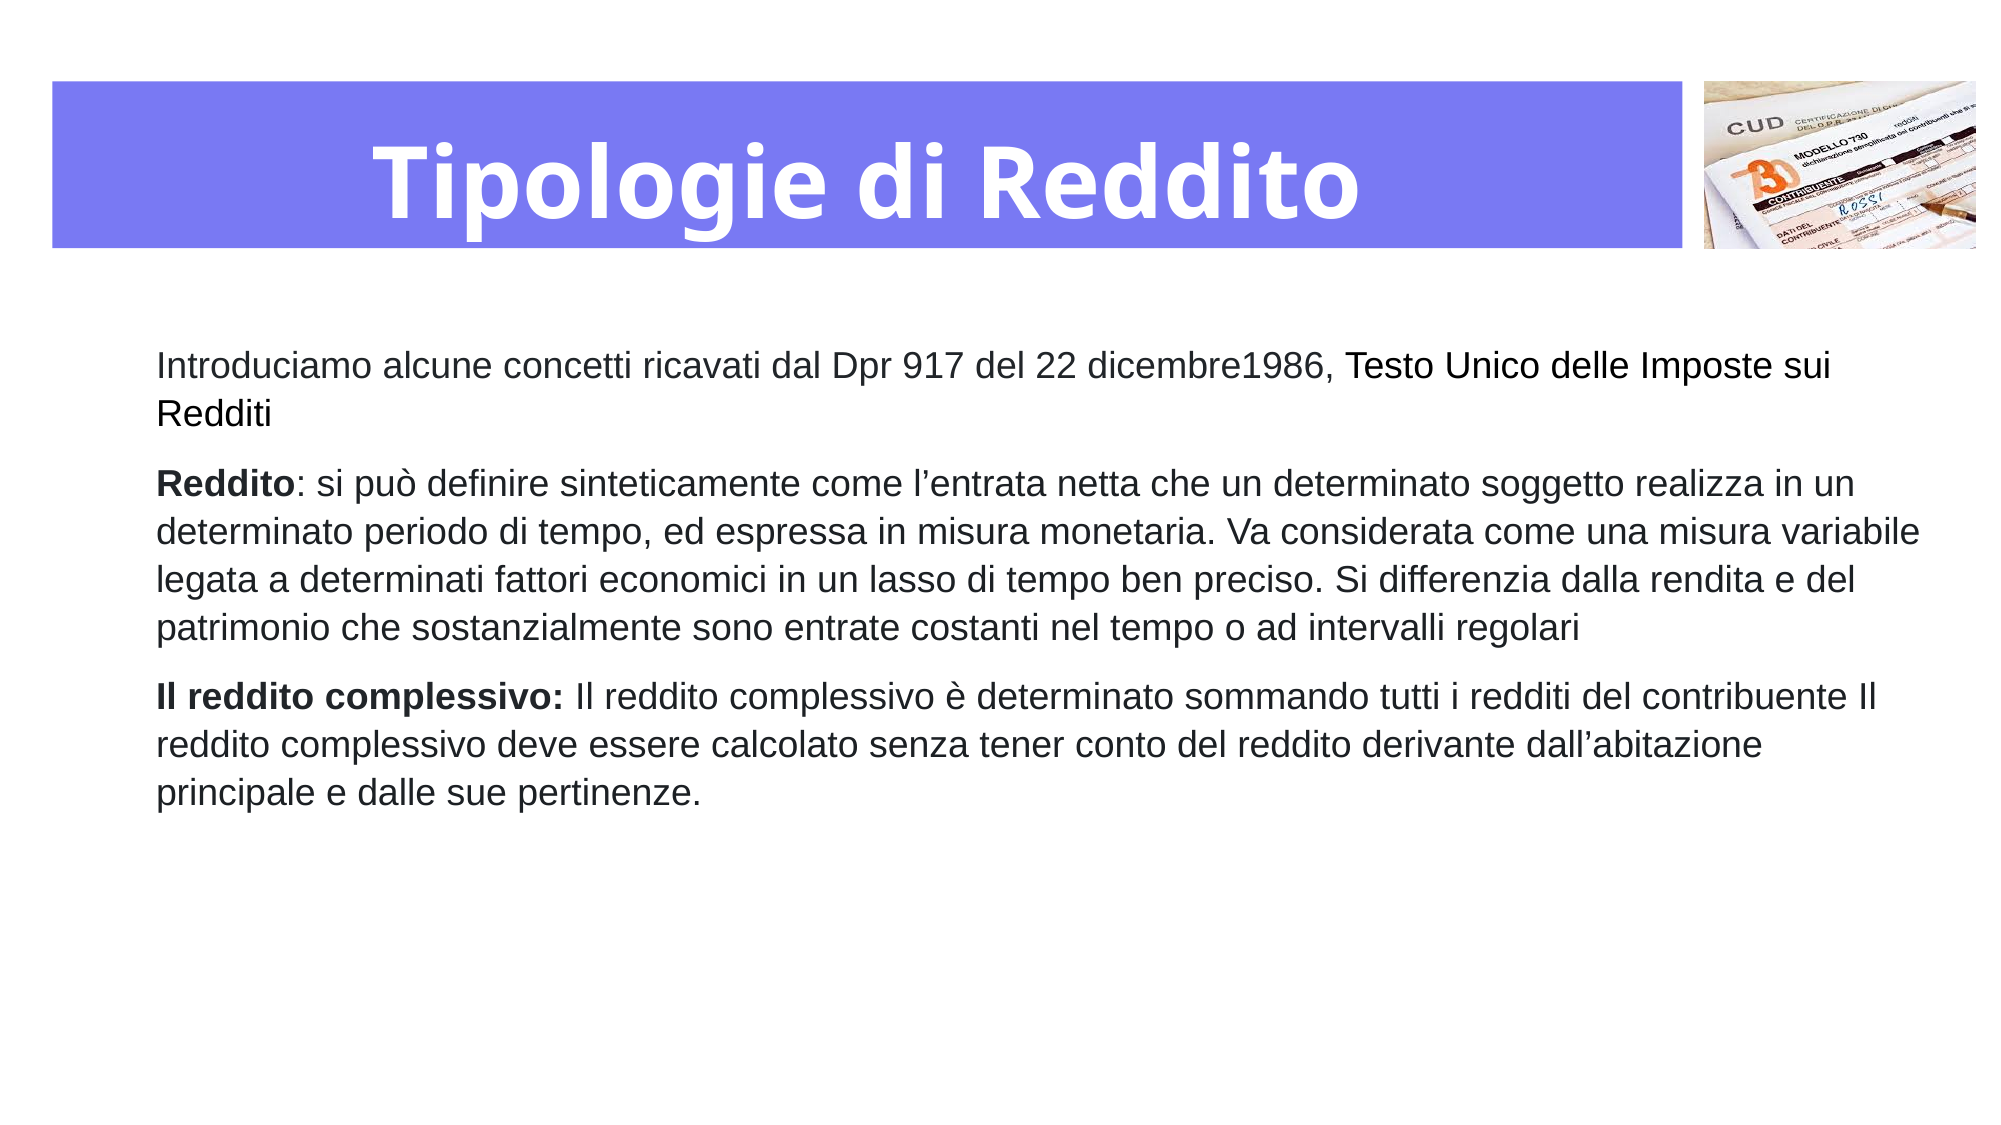

Tipologie di Reddito
# Introduciamo alcune concetti ricavati dal Dpr 917 del 22 dicembre1986, Testo Unico delle Imposte sui Redditi
Reddito: si può definire sinteticamente come l’entrata netta che un determinato soggetto realizza in un determinato periodo di tempo, ed espressa in misura monetaria. Va considerata come una misura variabile legata a determinati fattori economici in un lasso di tempo ben preciso. Si differenzia dalla rendita e del patrimonio che sostanzialmente sono entrate costanti nel tempo o ad intervalli regolari
Il reddito complessivo: Il reddito complessivo è determinato sommando tutti i redditi del contribuente Il reddito complessivo deve essere calcolato senza tener conto del reddito derivante dall’abitazione principale e dalle sue pertinenze.